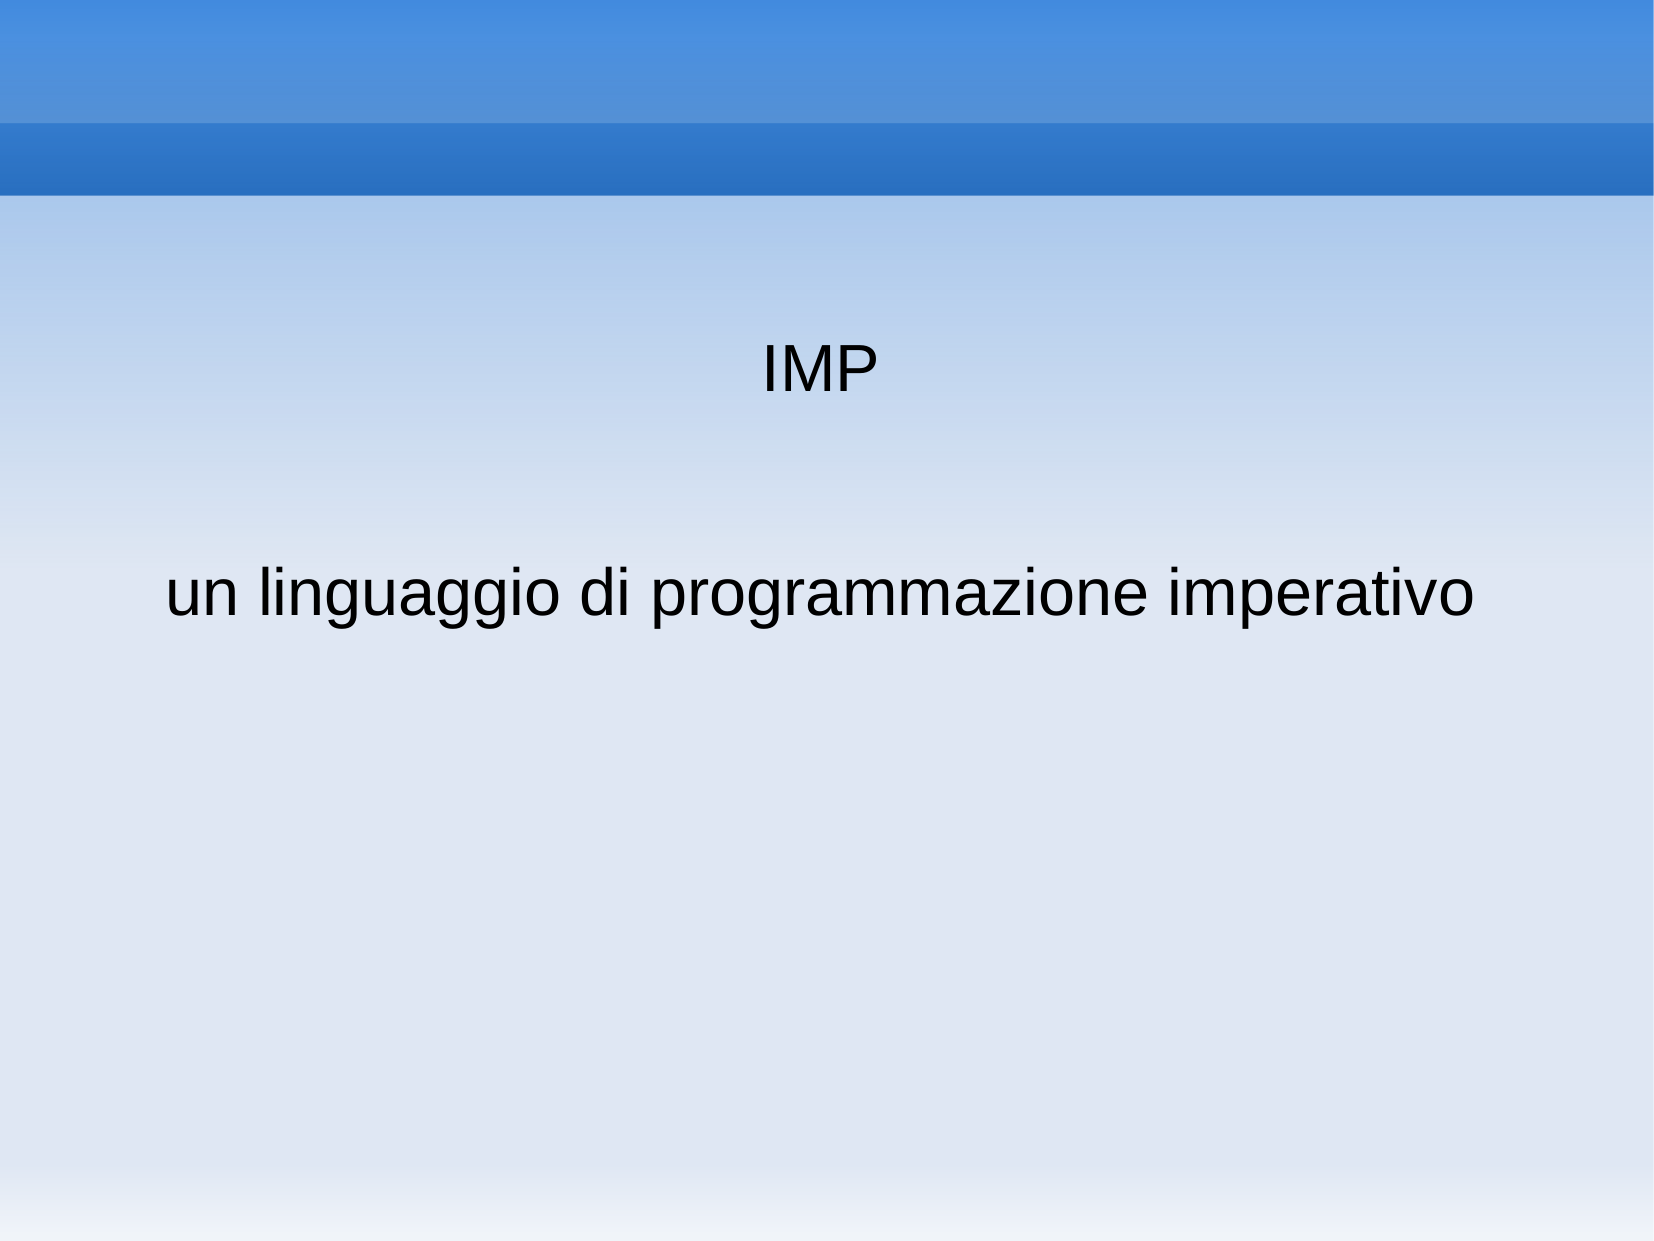

# IMP
un linguaggio di programmazione imperativo